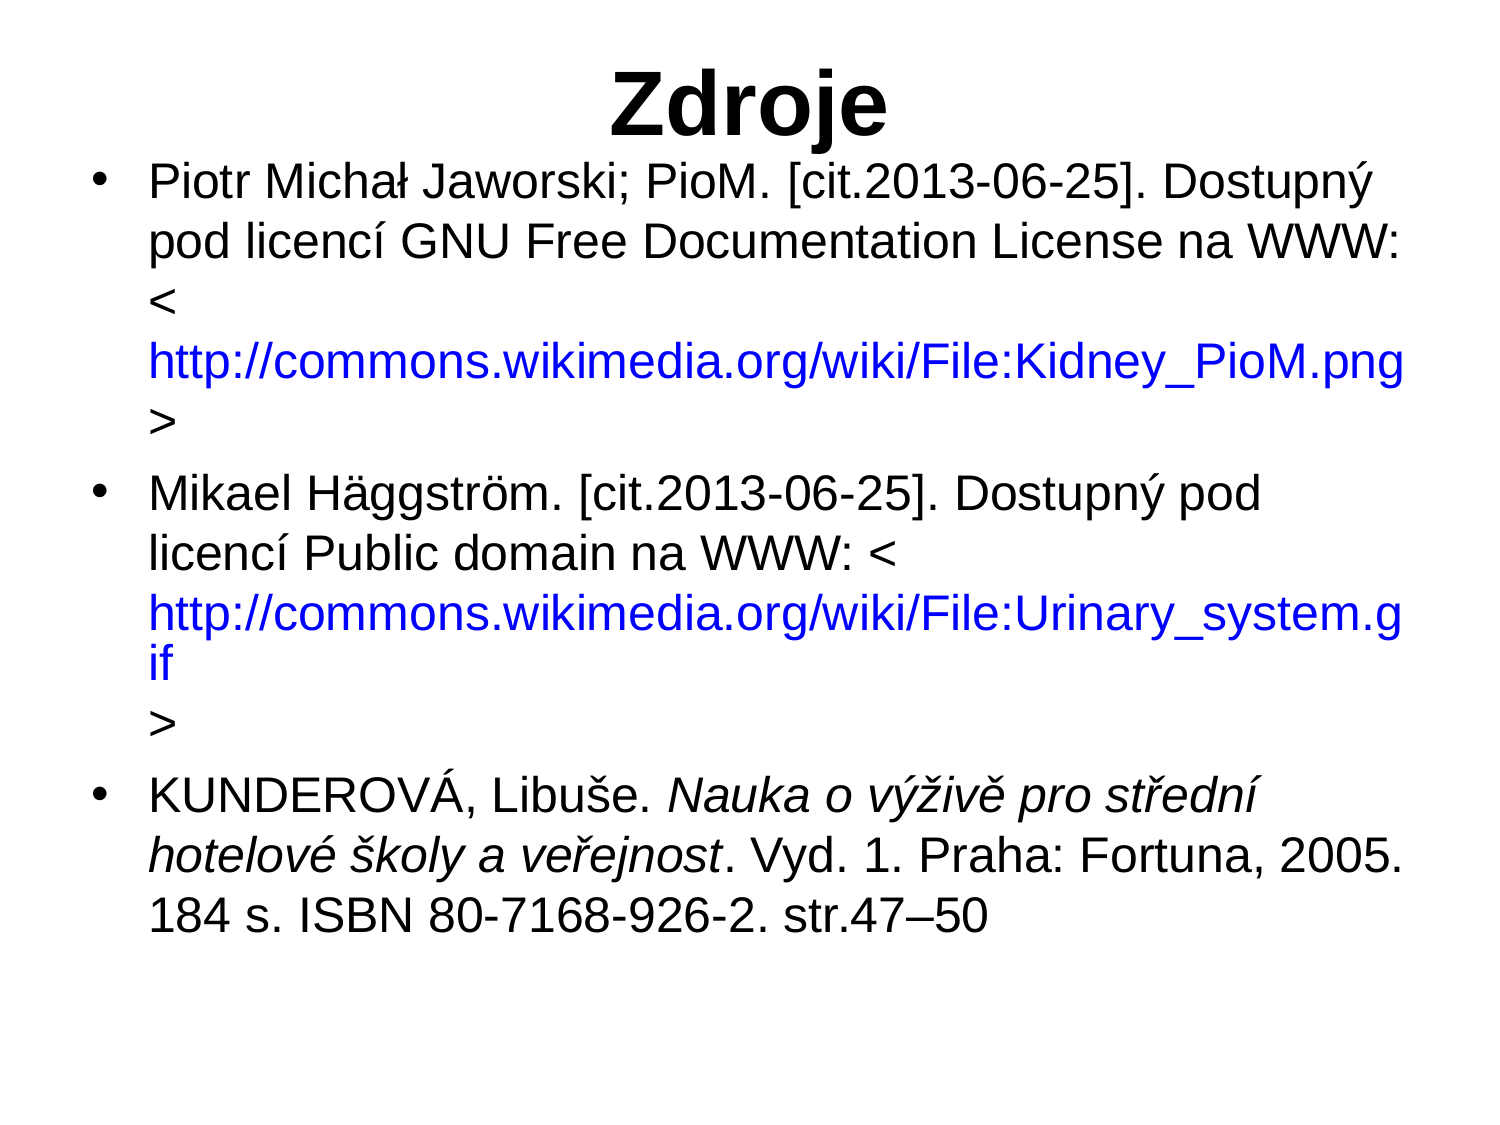

# Zdroje
Piotr Michał Jaworski; PioM. [cit.2013-06-25]. Dostupný pod licencí GNU Free Documentation License na WWW: <http://commons.wikimedia.org/wiki/File:Kidney_PioM.png>
Mikael Häggström. [cit.2013-06-25]. Dostupný pod licencí Public domain na WWW: <http://commons.wikimedia.org/wiki/File:Urinary_system.gif>
KUNDEROVÁ, Libuše. Nauka o výživě pro střední hotelové školy a veřejnost. Vyd. 1. Praha: Fortuna, 2005. 184 s. ISBN 80-7168-926-2. str.47–50